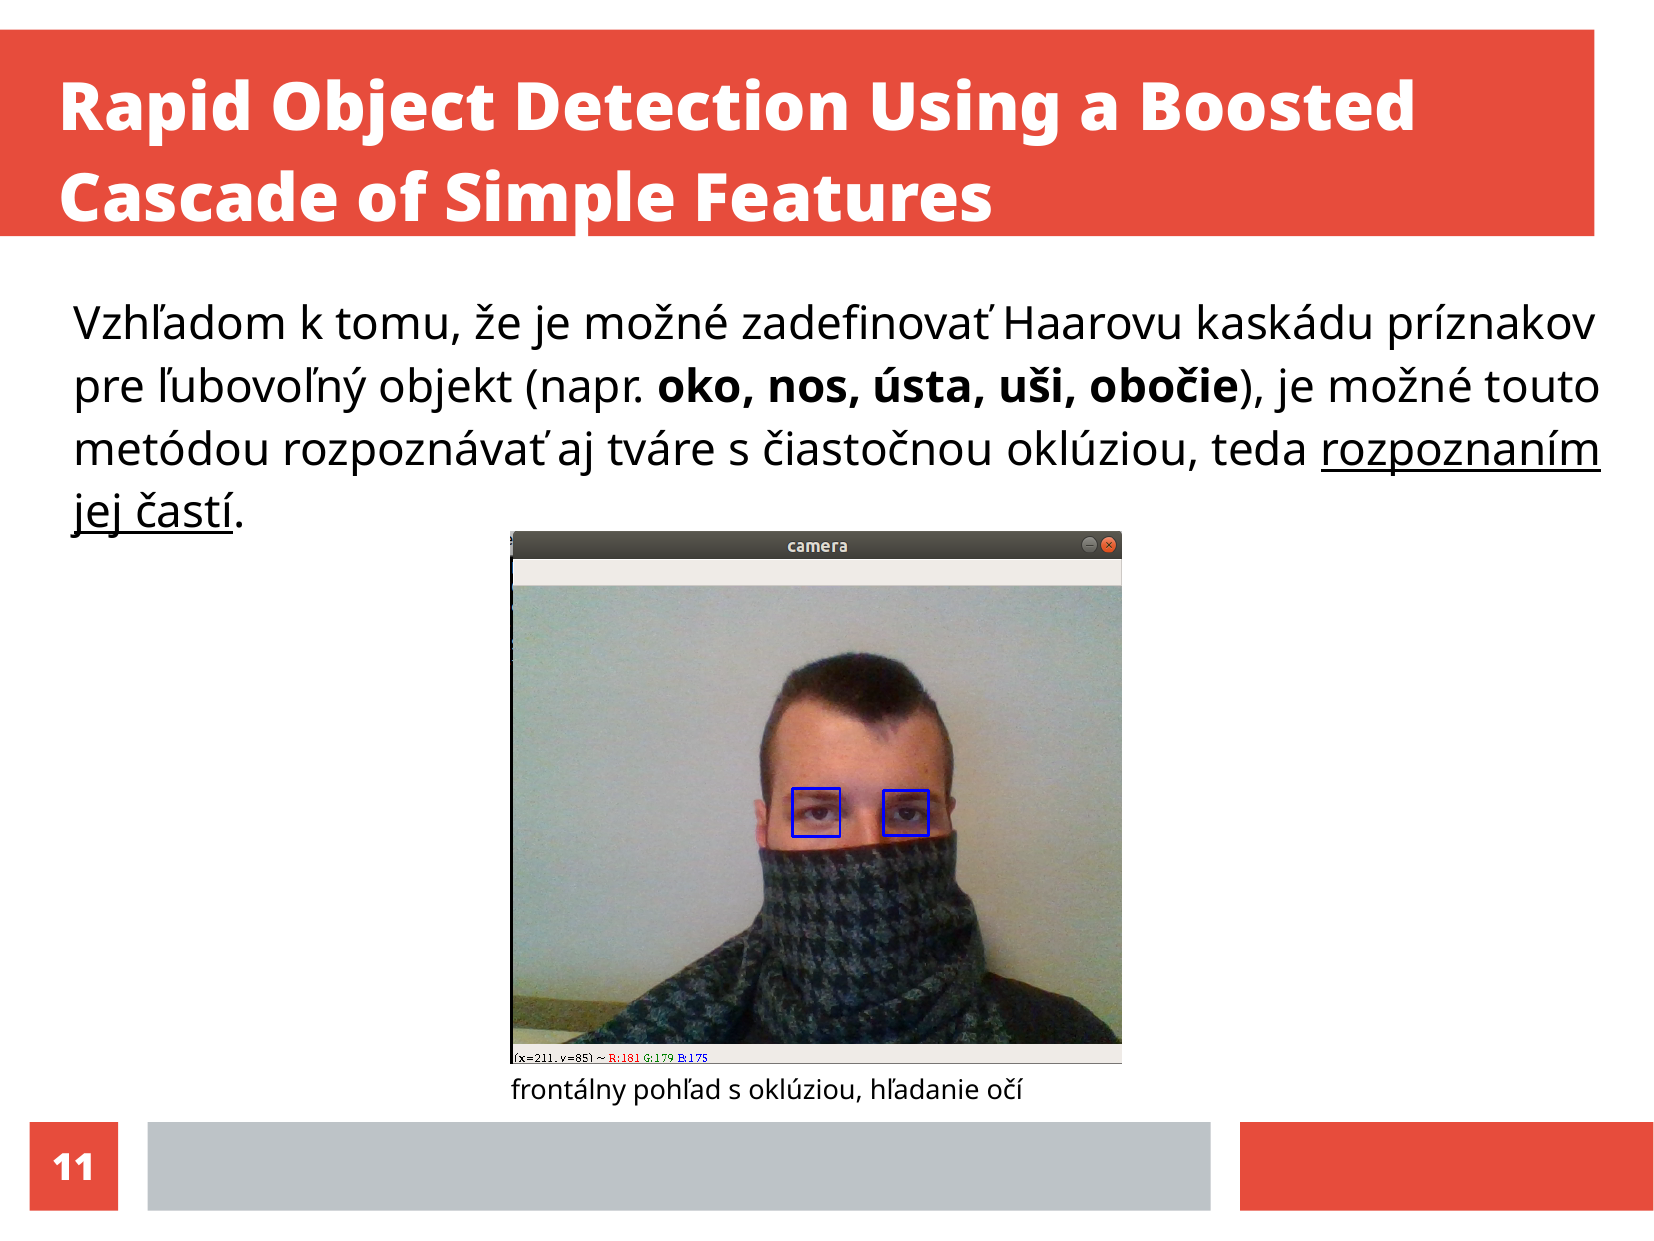

# Rapid Object Detection Using a Boosted Cascade of Simple Features
Vzhľadom k tomu, že je možné zadefinovať Haarovu kaskádu príznakov pre ľubovoľný objekt (napr. oko, nos, ústa, uši, obočie), je možné touto metódou rozpoznávať aj tváre s čiastočnou oklúziou, teda rozpoznaním jej častí.
frontálny pohľad s oklúziou, hľadanie očí
11